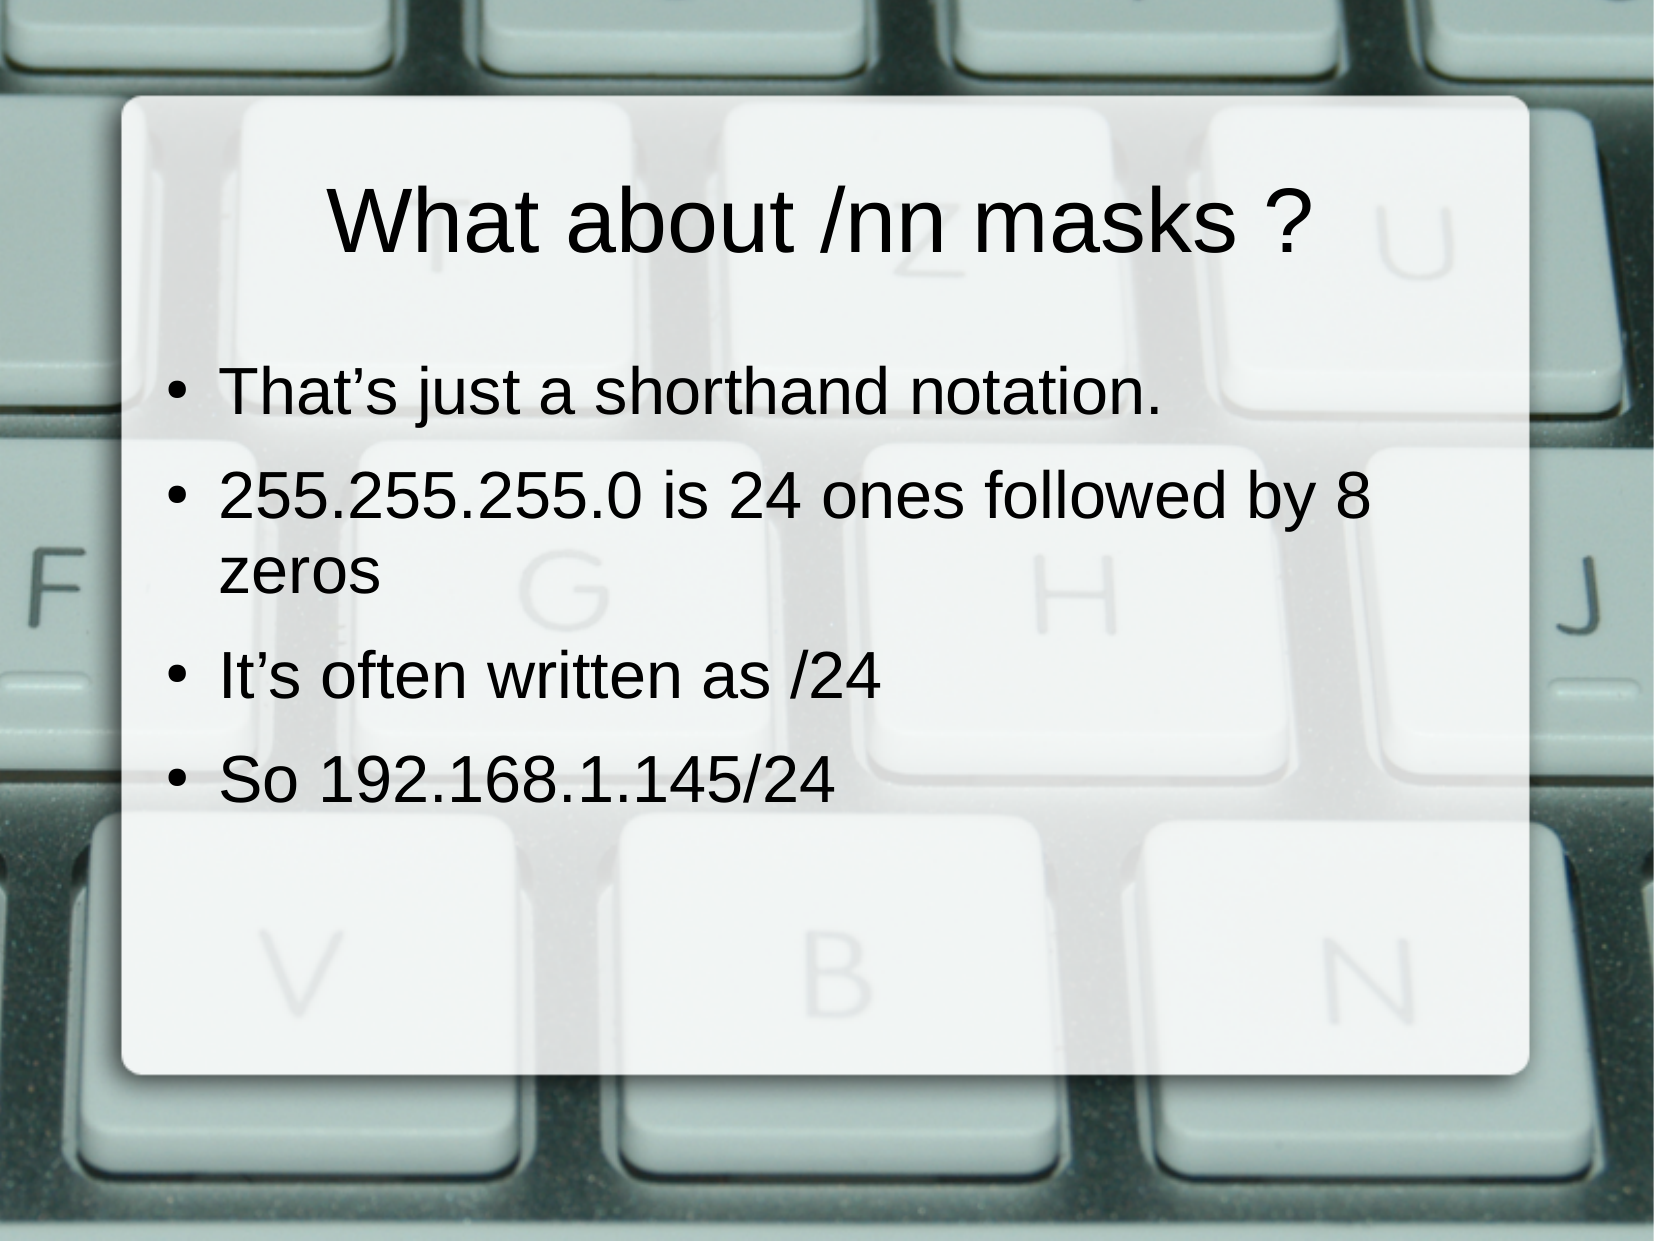

# What about /nn masks ?
That’s just a shorthand notation.
255.255.255.0 is 24 ones followed by 8 zeros
It’s often written as /24
So 192.168.1.145/24